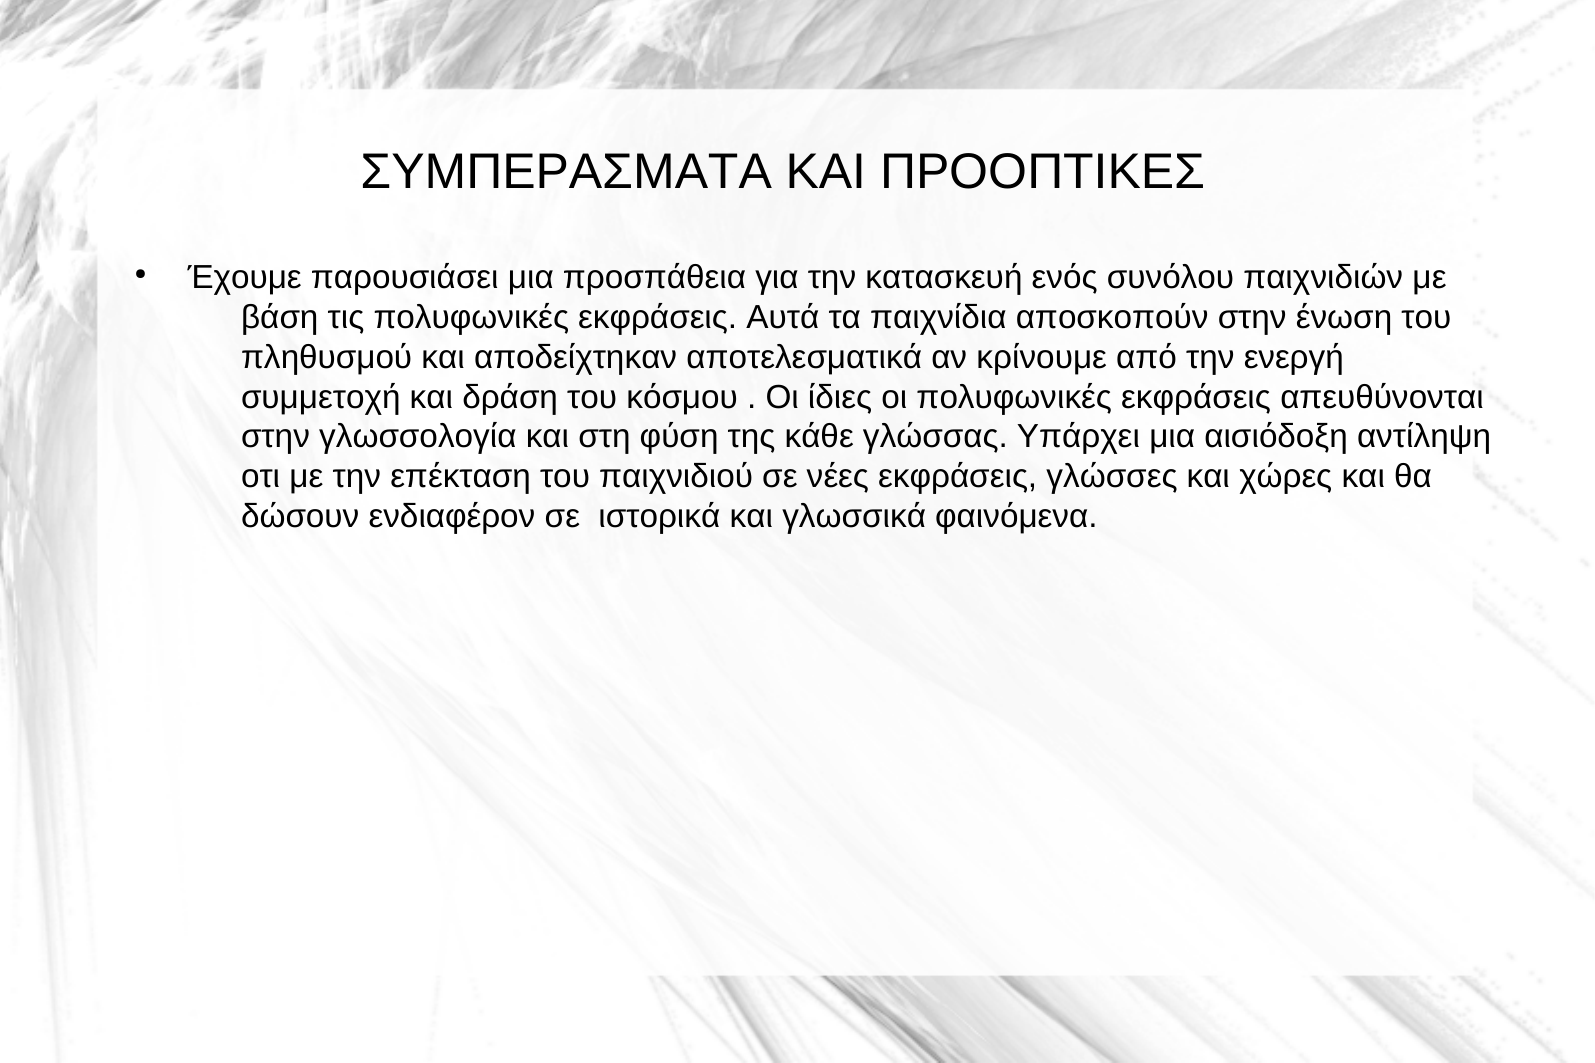

# ΣΥΜΠΕΡΑΣΜΑΤΑ ΚΑΙ ΠΡΟΟΠΤΙΚΕΣ
Έχουμε παρουσιάσει μια προσπάθεια για την κατασκευή ενός συνόλου παιχνιδιών με βάση τις πολυφωνικές εκφράσεις. Αυτά τα παιχνίδια αποσκοπούν στην ένωση του πληθυσμού και αποδείχτηκαν αποτελεσματικά αν κρίνουμε από την ενεργή συμμετοχή και δράση του κόσμου . Οι ίδιες οι πολυφωνικές εκφράσεις απευθύνονται στην γλωσσολογία και στη φύση της κάθε γλώσσας. Υπάρχει μια αισιόδοξη αντίληψη οτι με την επέκταση του παιχνιδιού σε νέες εκφράσεις, γλώσσες και χώρες και θα δώσουν ενδιαφέρον σε ιστορικά και γλωσσικά φαινόμενα.